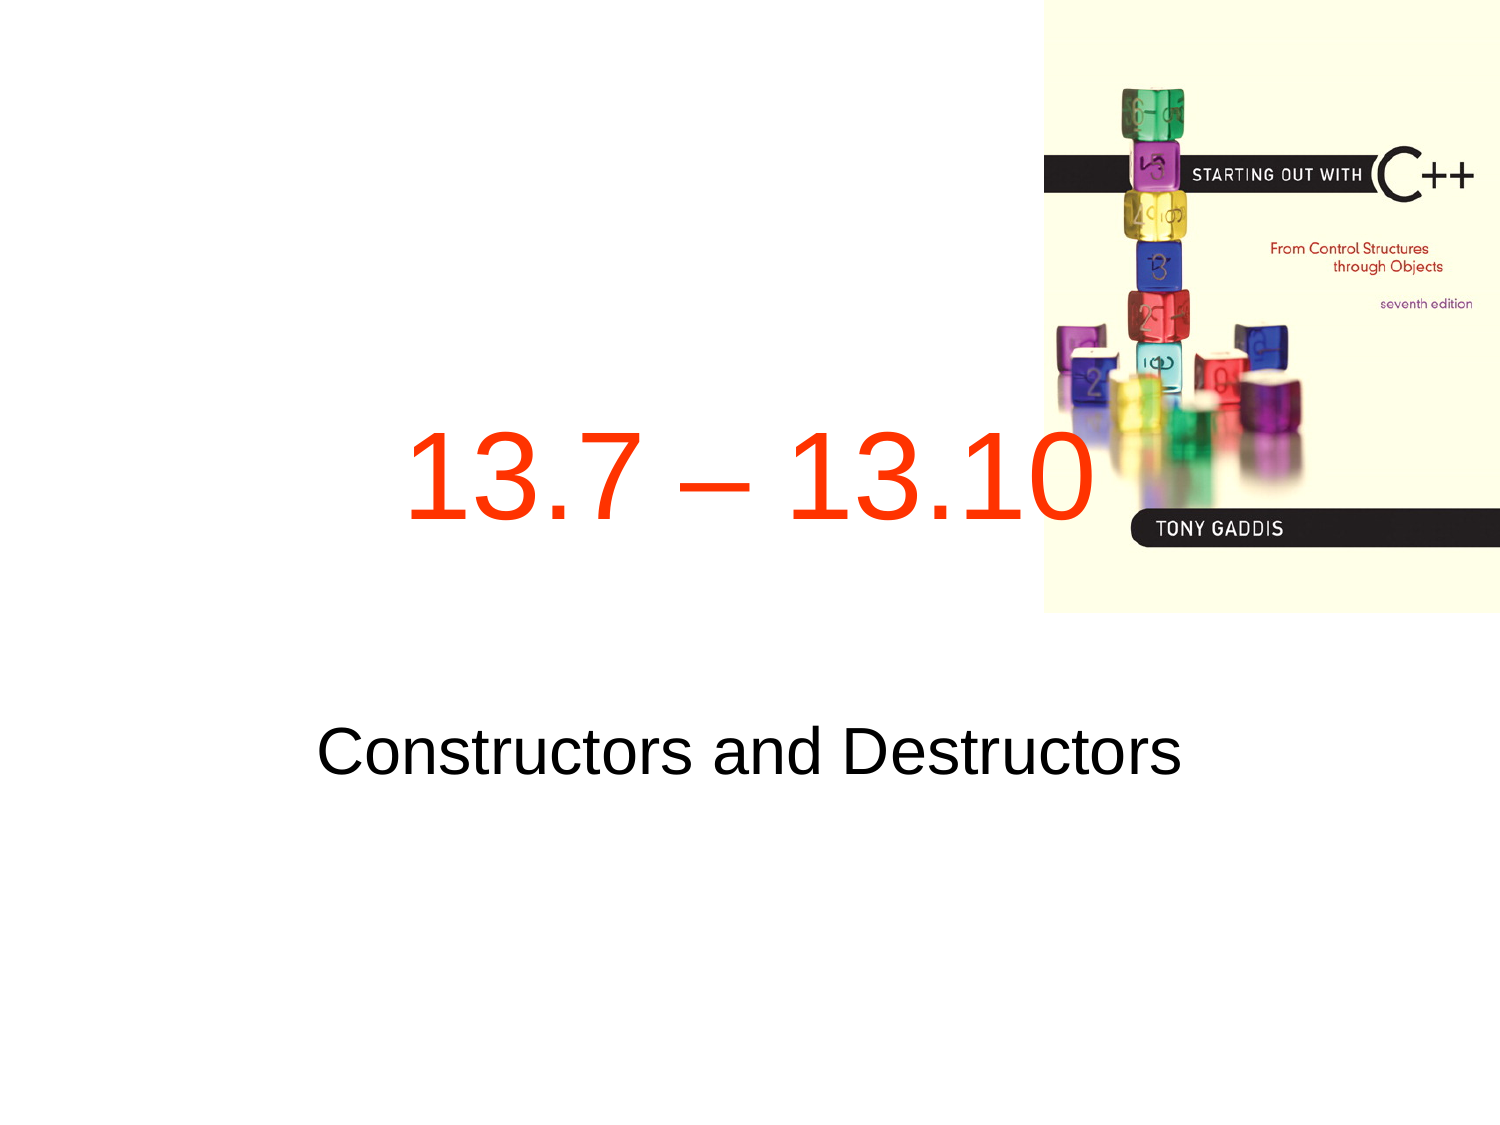

# 13.7 – 13.10
Constructors and Destructors